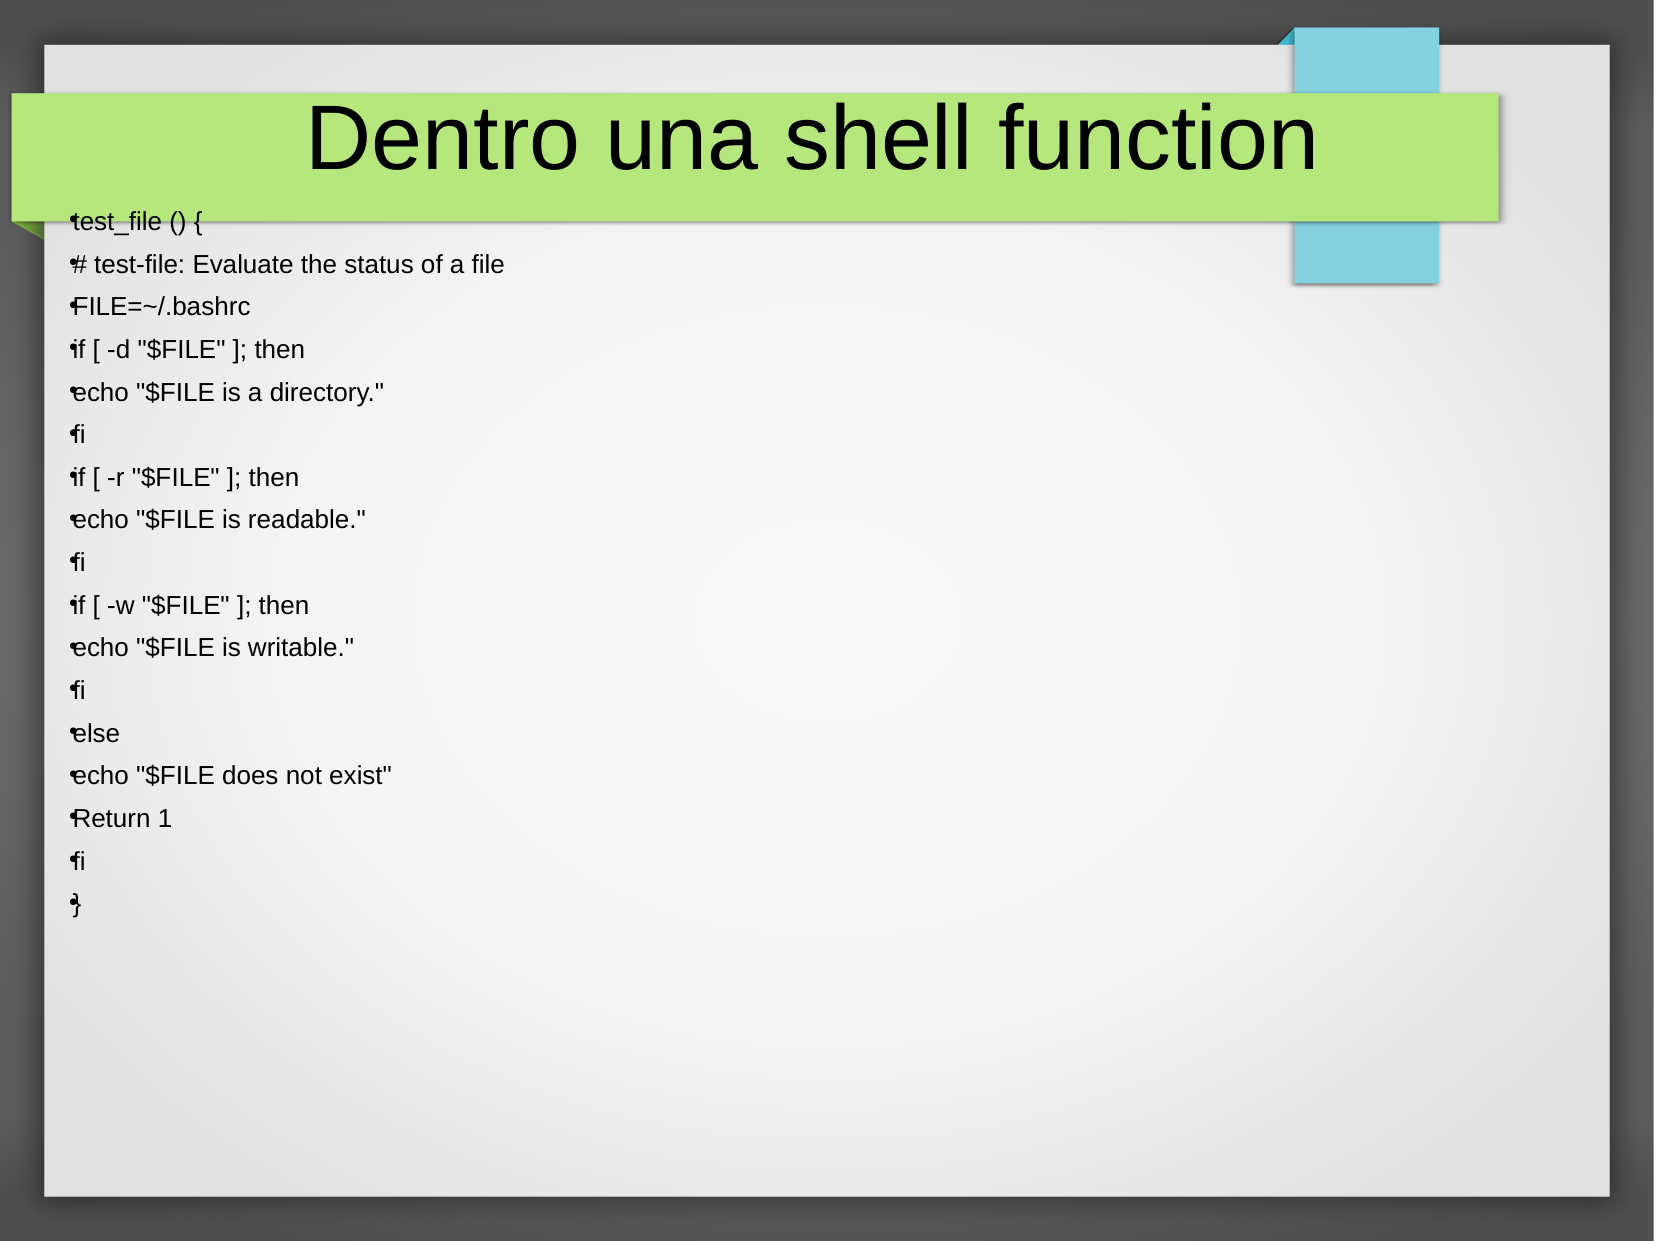

# Dentro una shell function
test_file () {
# test-file: Evaluate the status of a file
FILE=~/.bashrc
if [ -d "$FILE" ]; then
echo "$FILE is a directory."
fi
if [ -r "$FILE" ]; then
echo "$FILE is readable."
fi
if [ -w "$FILE" ]; then
echo "$FILE is writable."
fi
else
echo "$FILE does not exist"
Return 1
fi
}